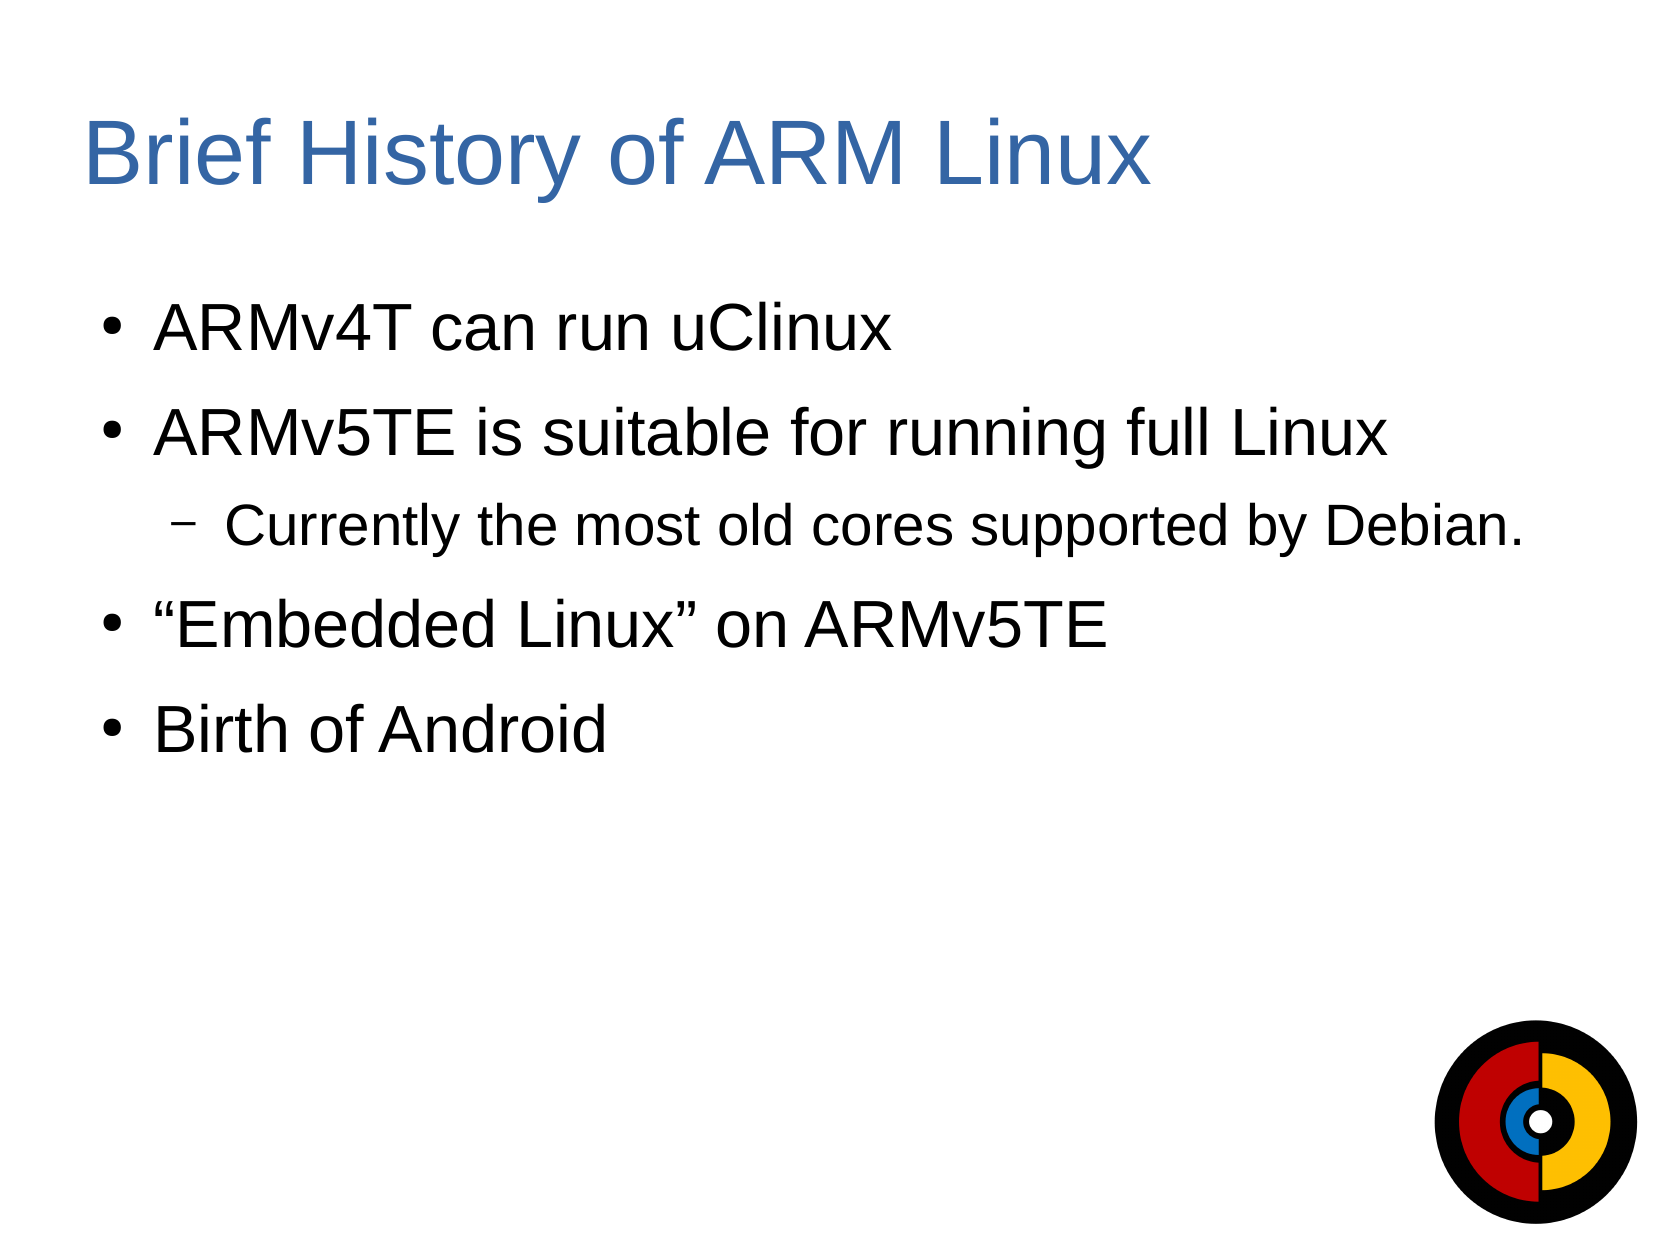

# Brief History of ARM Linux
ARMv4T can run uClinux
ARMv5TE is suitable for running full Linux
Currently the most old cores supported by Debian.
“Embedded Linux” on ARMv5TE
Birth of Android